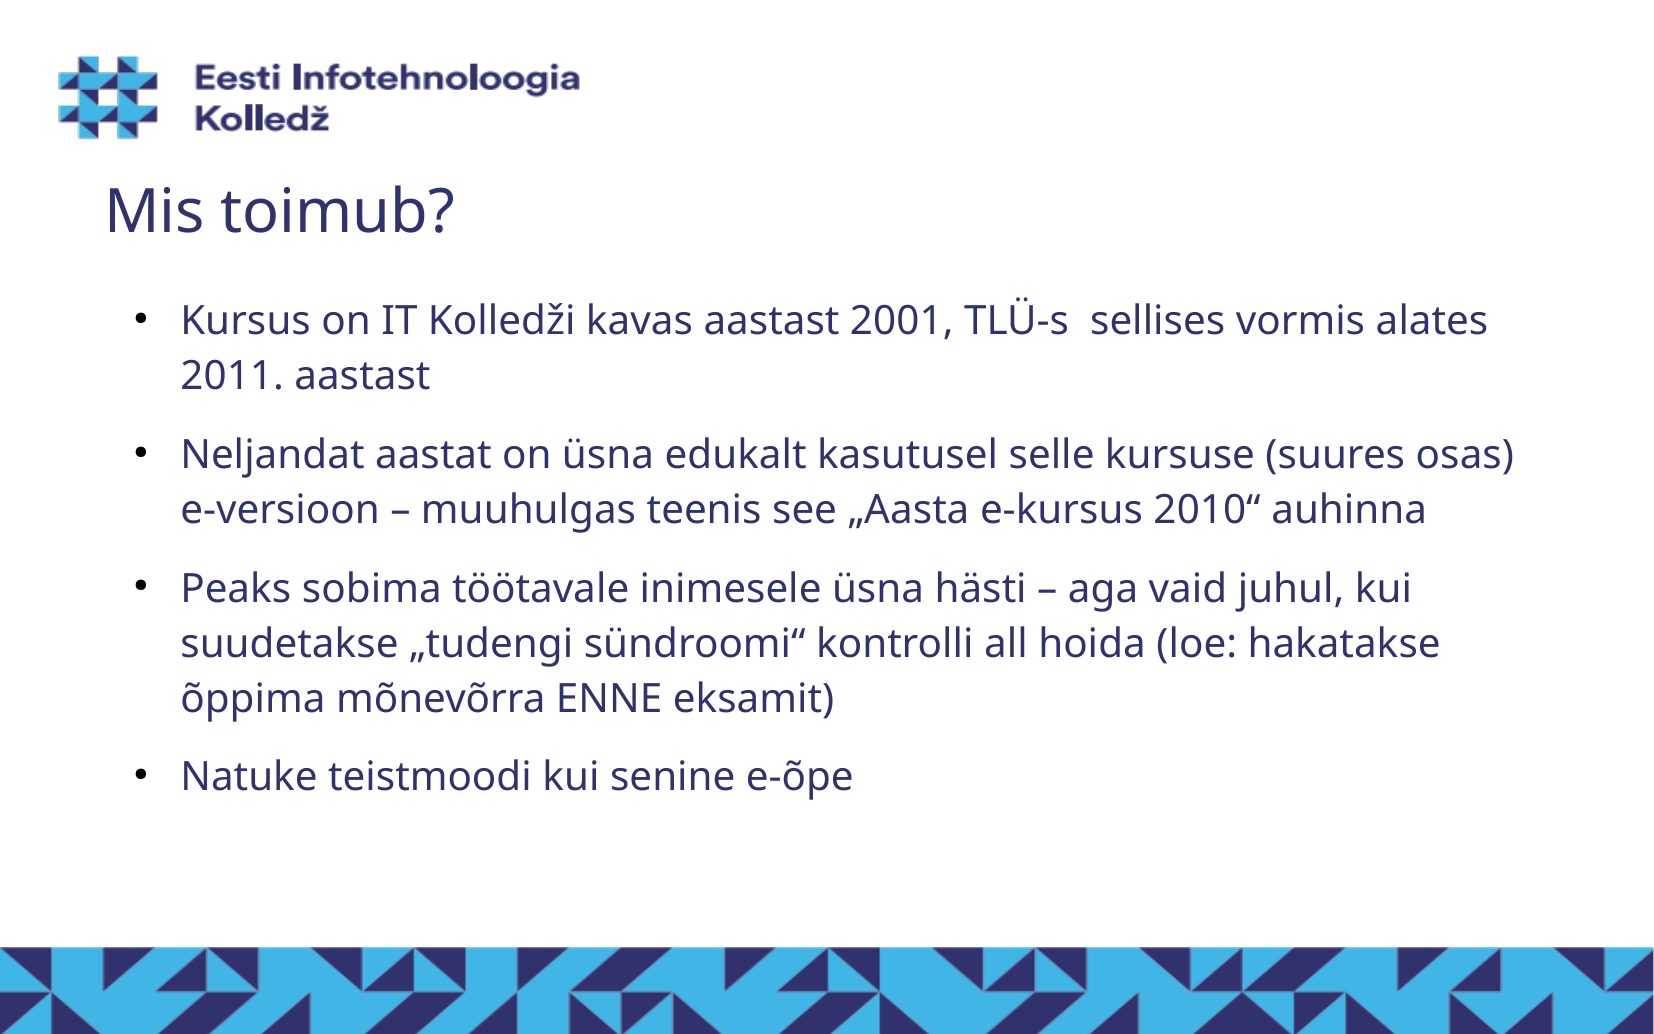

# Mis toimub?
Kursus on IT Kolledži kavas aastast 2001, TLÜ-s sellises vormis alates 2011. aastast
Neljandat aastat on üsna edukalt kasutusel selle kursuse (suures osas) e-versioon – muuhulgas teenis see „Aasta e-kursus 2010“ auhinna
Peaks sobima töötavale inimesele üsna hästi – aga vaid juhul, kui suudetakse „tudengi sündroomi“ kontrolli all hoida (loe: hakatakse õppima mõnevõrra ENNE eksamit)
Natuke teistmoodi kui senine e-õpe